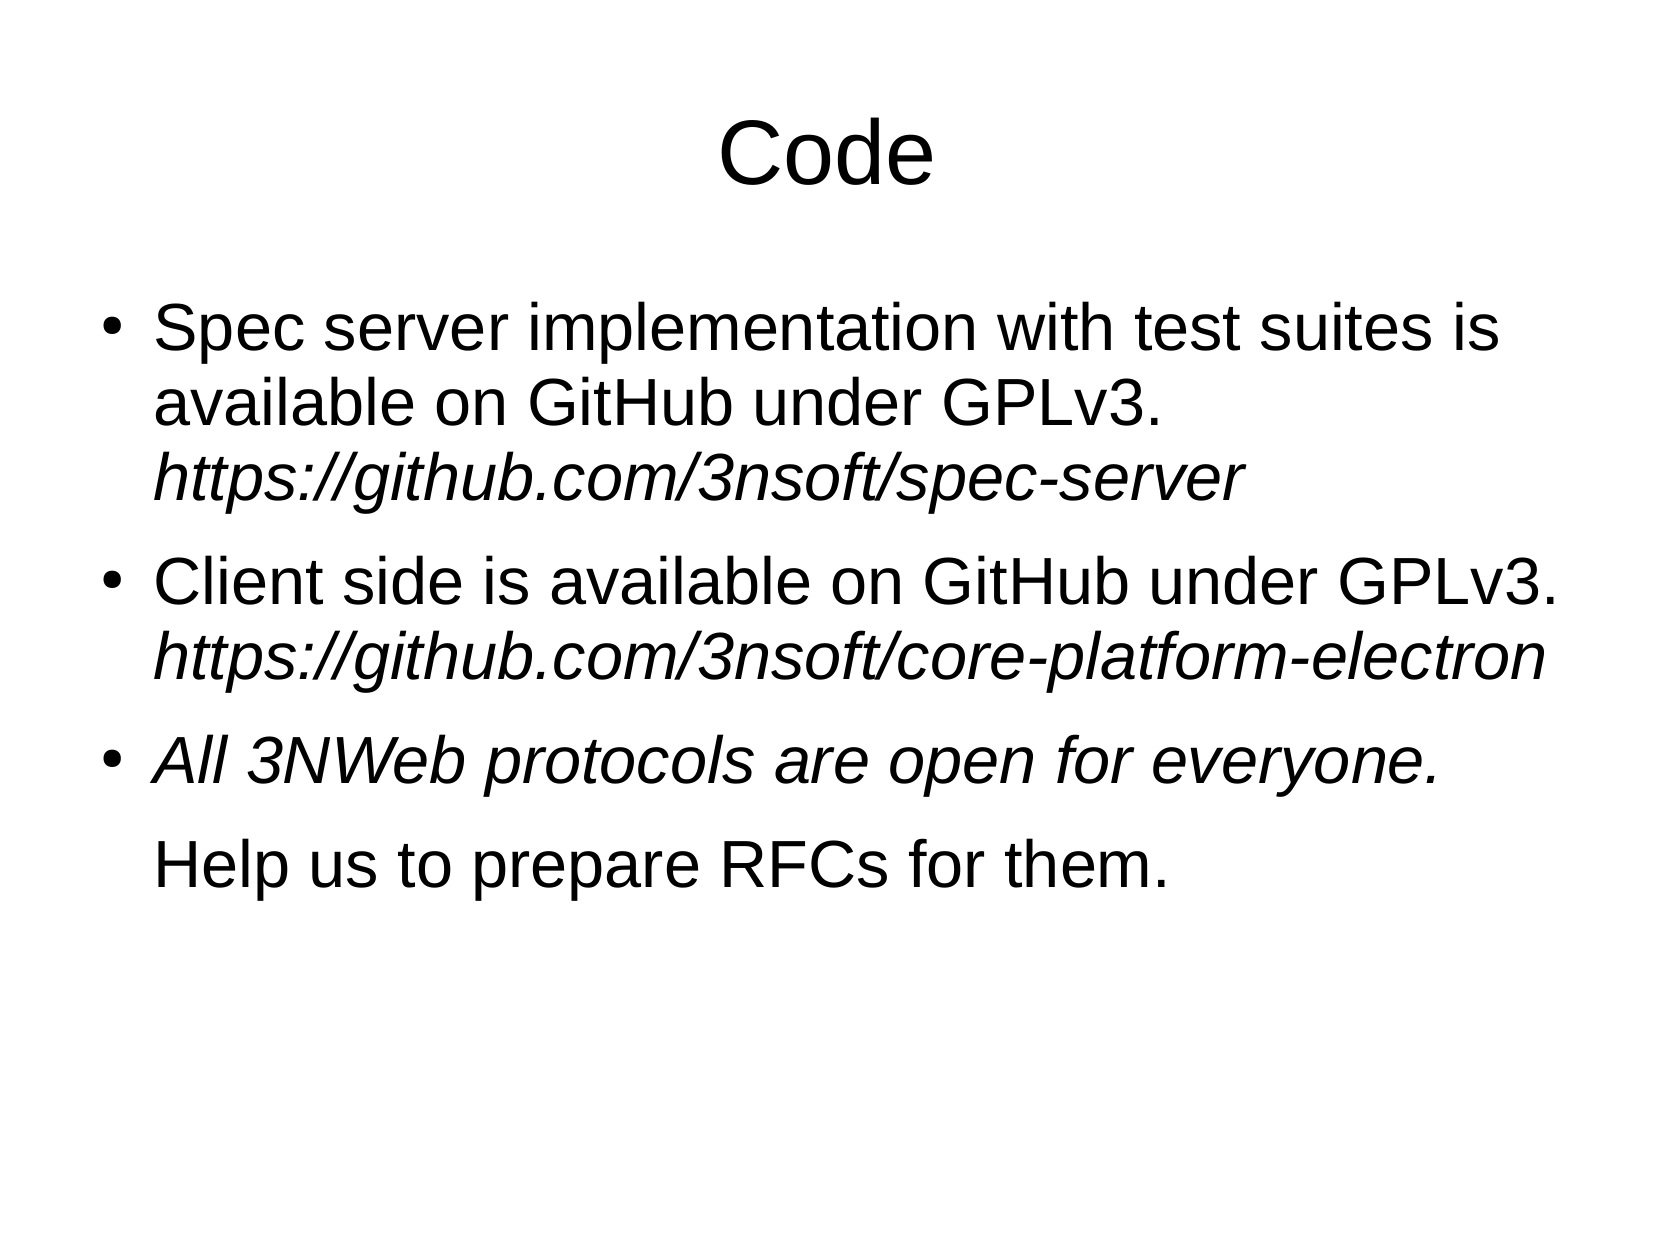

# Code
Spec server implementation with test suites is available on GitHub under GPLv3. https://github.com/3nsoft/spec-server
Client side is available on GitHub under GPLv3. https://github.com/3nsoft/core-platform-electron
All 3NWeb protocols are open for everyone.
Help us to prepare RFCs for them.